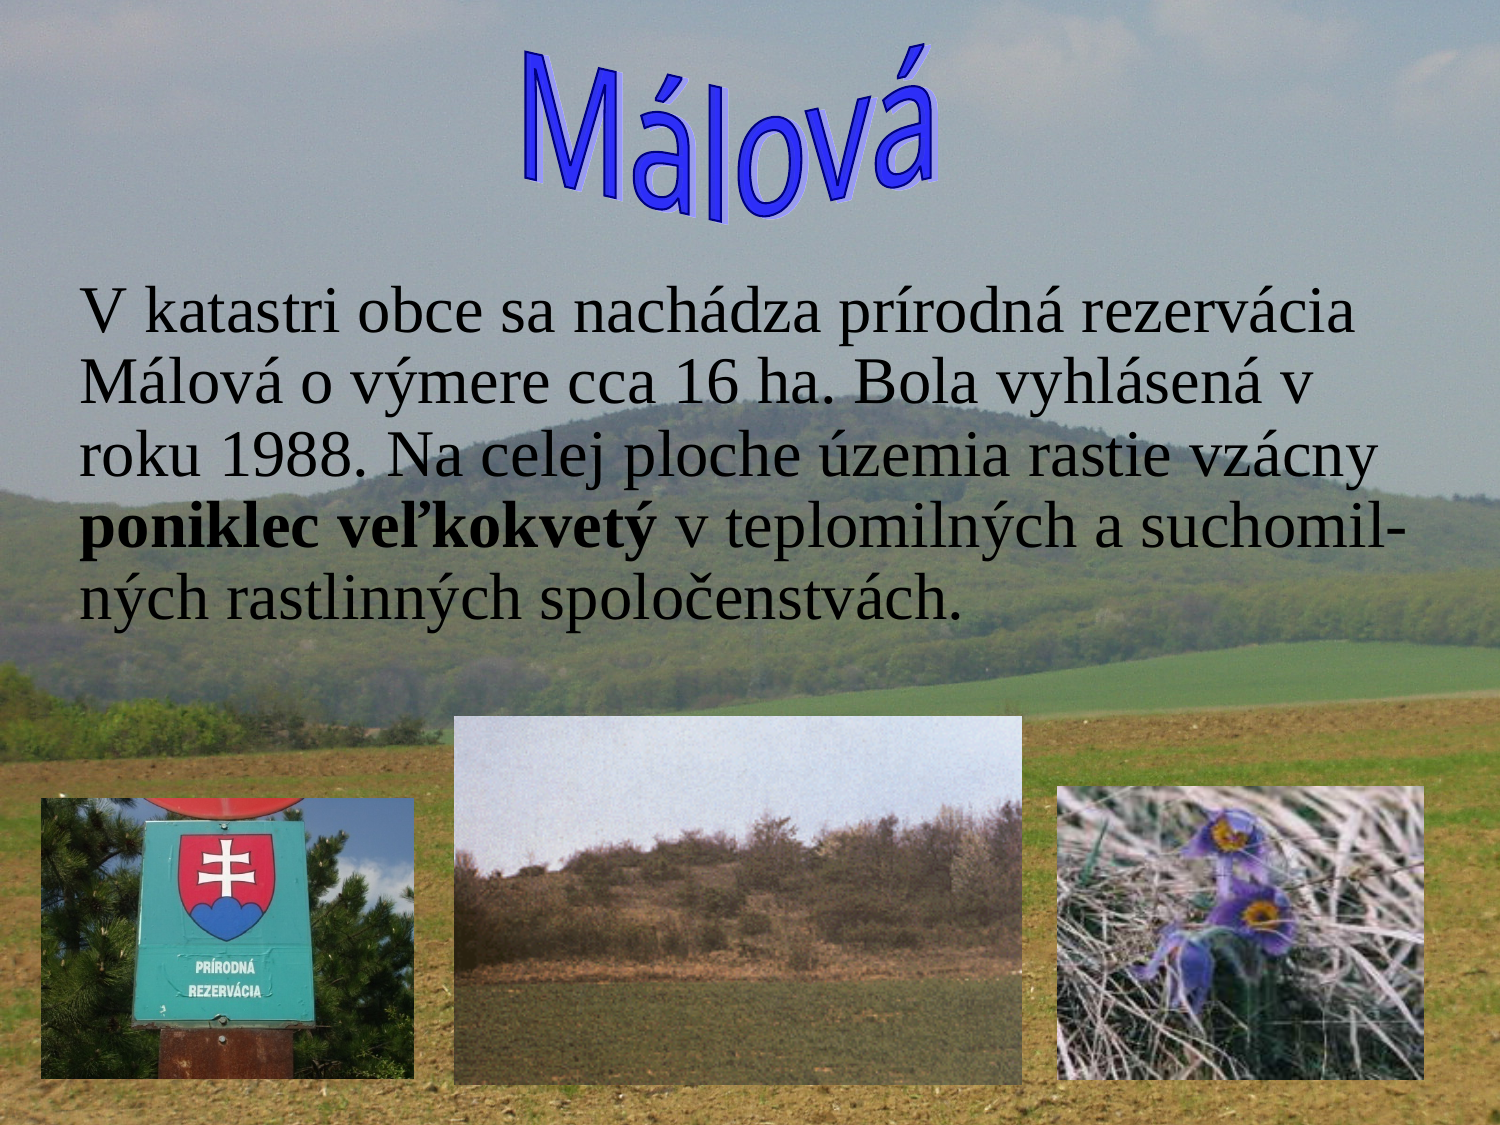

Málová
# V katastri obce sa nachádza prírodná rezervácia Málová o výmere cca 16 ha. Bola vyhlásená v roku 1988. Na celej ploche územia rastie vzácny poniklec veľkokvetý v teplomilných a suchomil- ných rastlinných spoločenstvách.